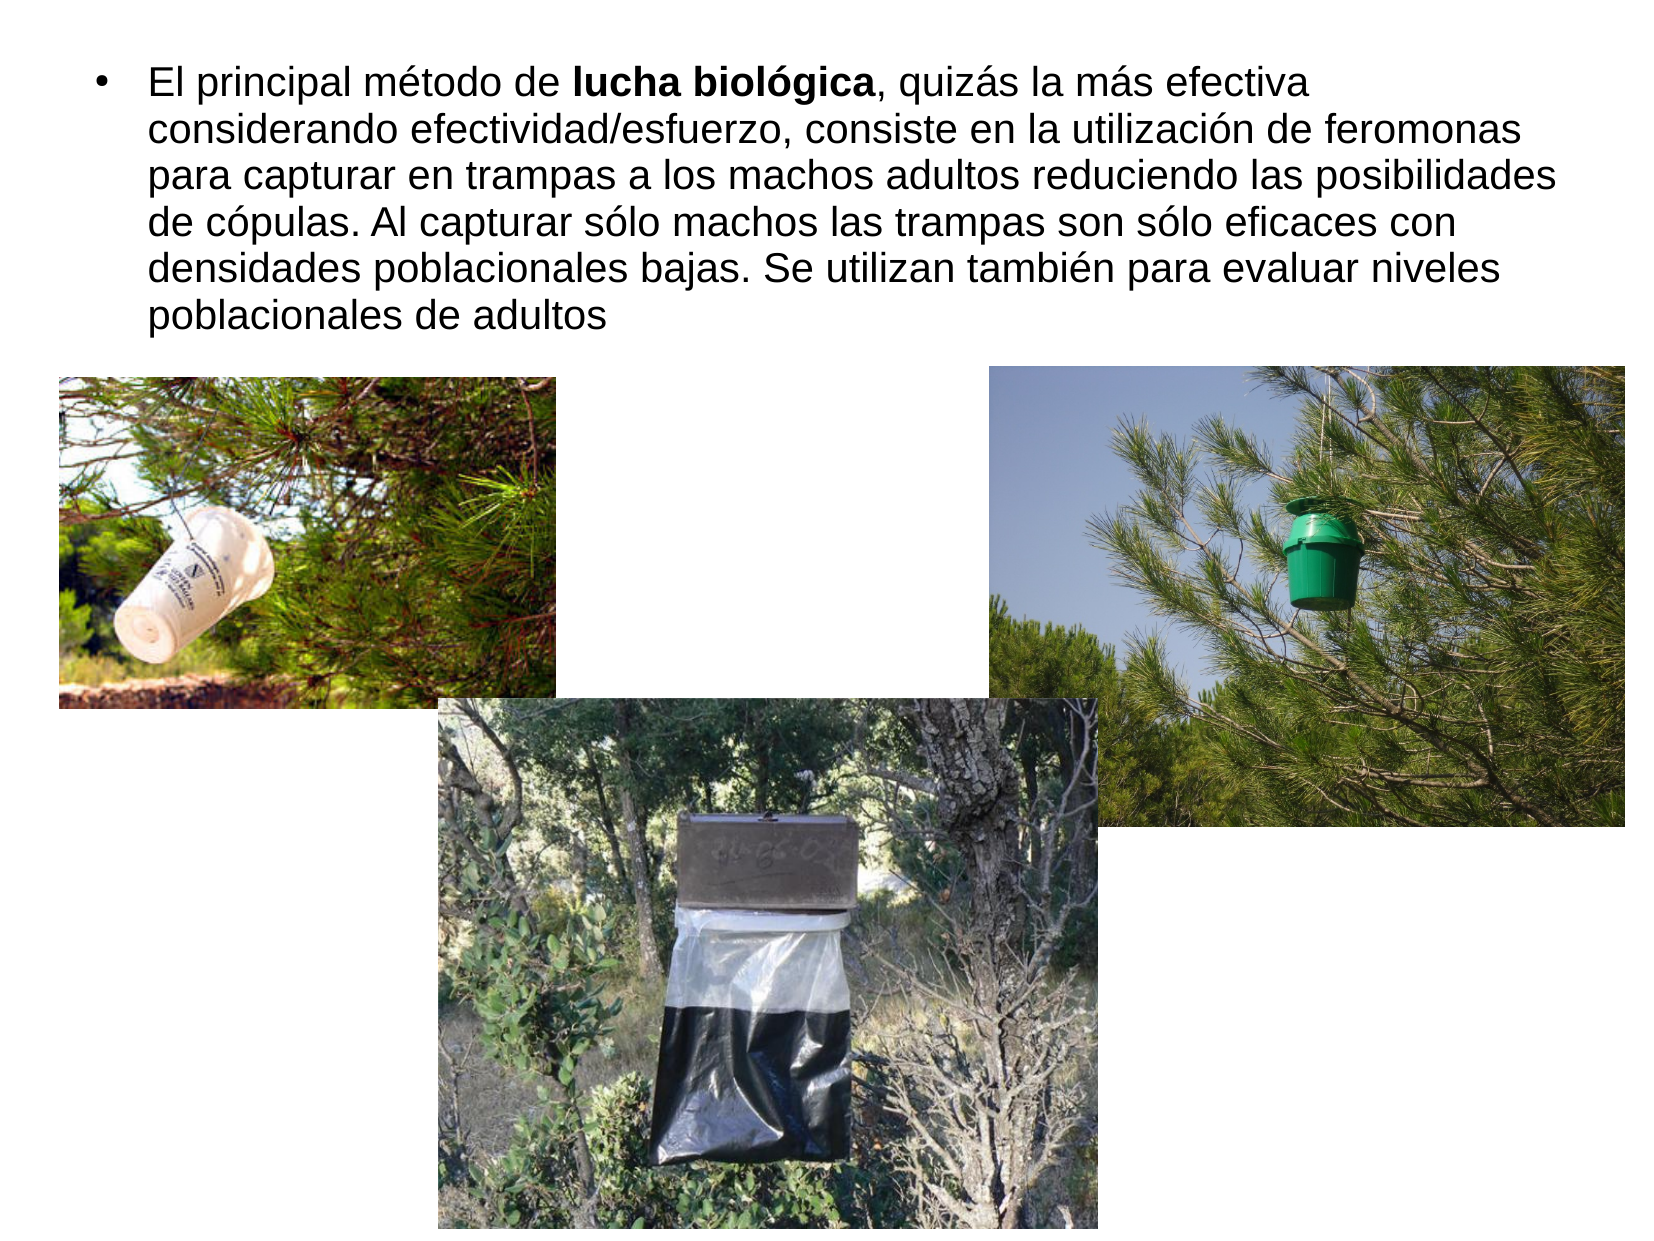

# El principal método de lucha biológica, quizás la más efectiva considerando efectividad/esfuerzo, consiste en la utilización de feromonas para capturar en trampas a los machos adultos reduciendo las posibilidades de cópulas. Al capturar sólo machos las trampas son sólo eficaces con densidades poblacionales bajas. Se utilizan también para evaluar niveles poblacionales de adultos